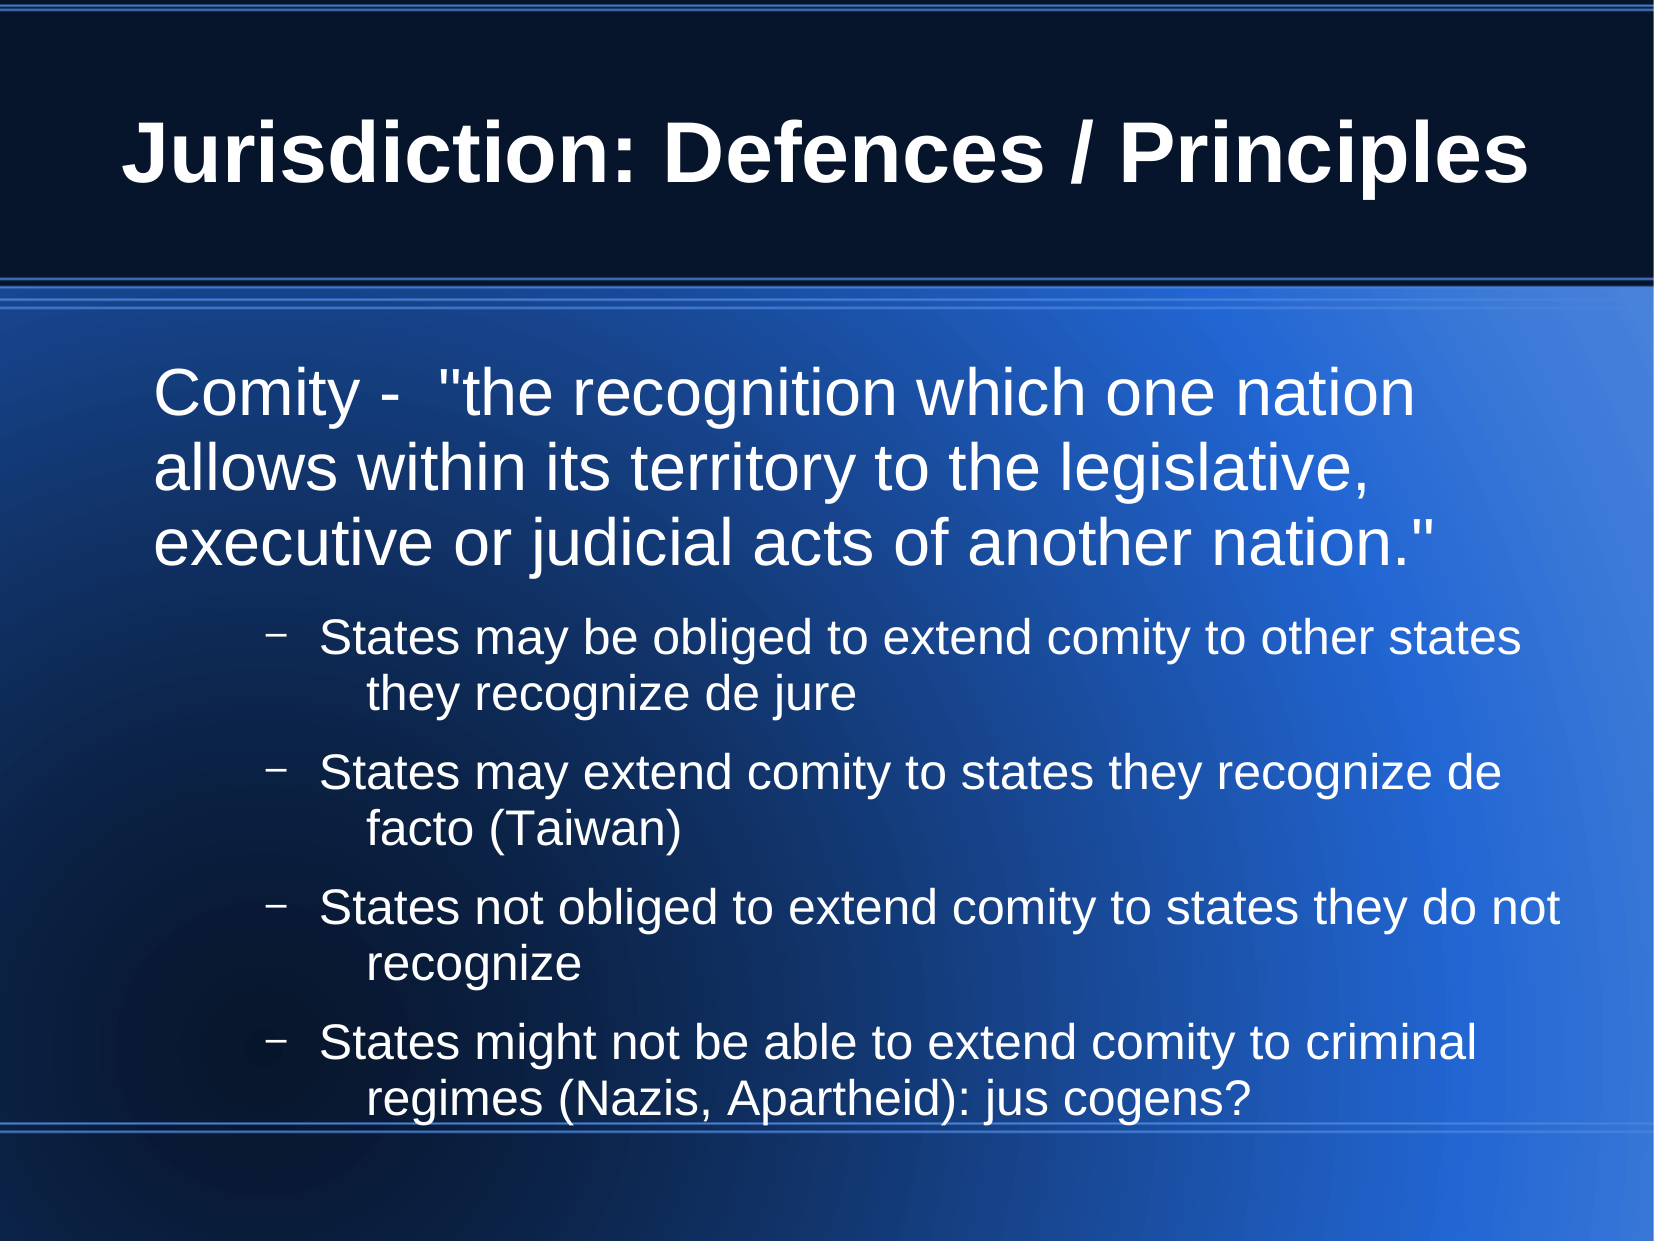

# Jurisdiction: Defences / Principles
Comity - "the recognition which one nation allows within its territory to the legislative, executive or judicial acts of another nation."
States may be obliged to extend comity to other states they recognize de jure
States may extend comity to states they recognize de facto (Taiwan)
States not obliged to extend comity to states they do not recognize
States might not be able to extend comity to criminal regimes (Nazis, Apartheid): jus cogens?